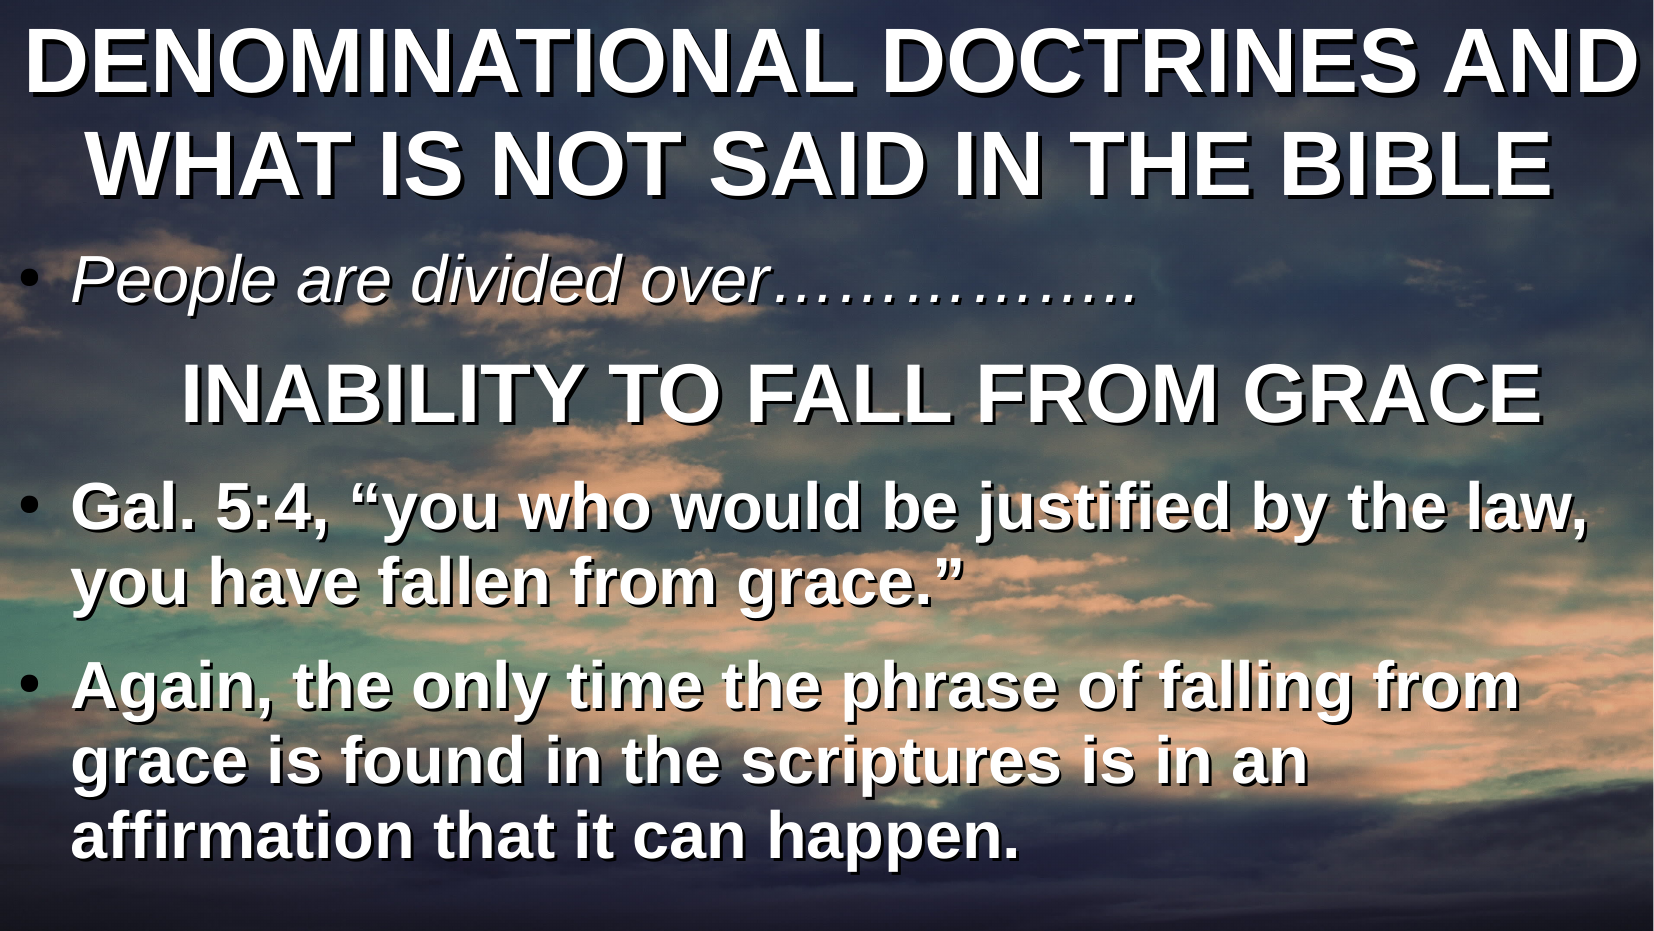

# DENOMINATIONAL DOCTRINES AND WHAT IS NOT SAID IN THE BIBLE
People are divided over……………..
INABILITY TO FALL FROM GRACE
Gal. 5:4, “you who would be justified by the law, you have fallen from grace.”
Again, the only time the phrase of falling from grace is found in the scriptures is in an affirmation that it can happen.